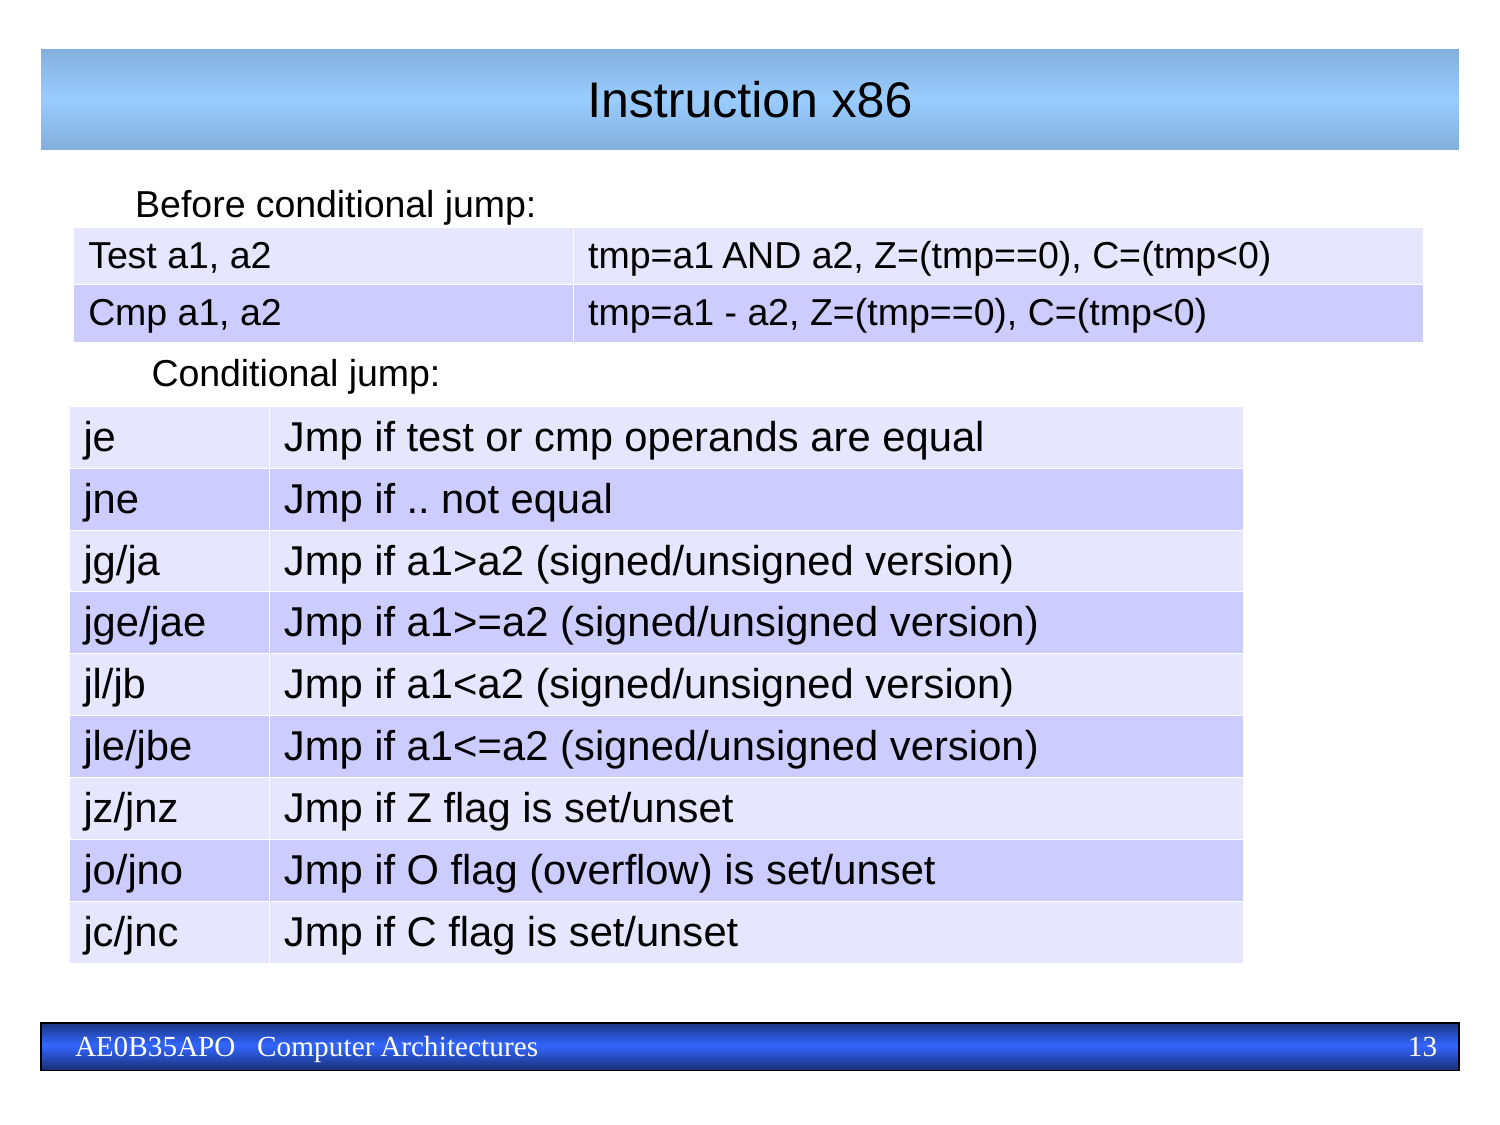

# Instruction x86
Before conditional jump:
| Test a1, a2 | tmp=a1 AND a2, Z=(tmp==0), C=(tmp<0) |
| --- | --- |
| Cmp a1, a2 | tmp=a1 - a2, Z=(tmp==0), C=(tmp<0) |
Conditional jump:
| je | Jmp if test or cmp operands are equal |
| --- | --- |
| jne | Jmp if .. not equal |
| jg/ja | Jmp if a1>a2 (signed/unsigned version) |
| jge/jae | Jmp if a1>=a2 (signed/unsigned version) |
| jl/jb | Jmp if a1<a2 (signed/unsigned version) |
| jle/jbe | Jmp if a1<=a2 (signed/unsigned version) |
| jz/jnz | Jmp if Z flag is set/unset |
| jo/jno | Jmp if O flag (overflow) is set/unset |
| jc/jnc | Jmp if C flag is set/unset |
AE0B35APO Computer Architectures
13